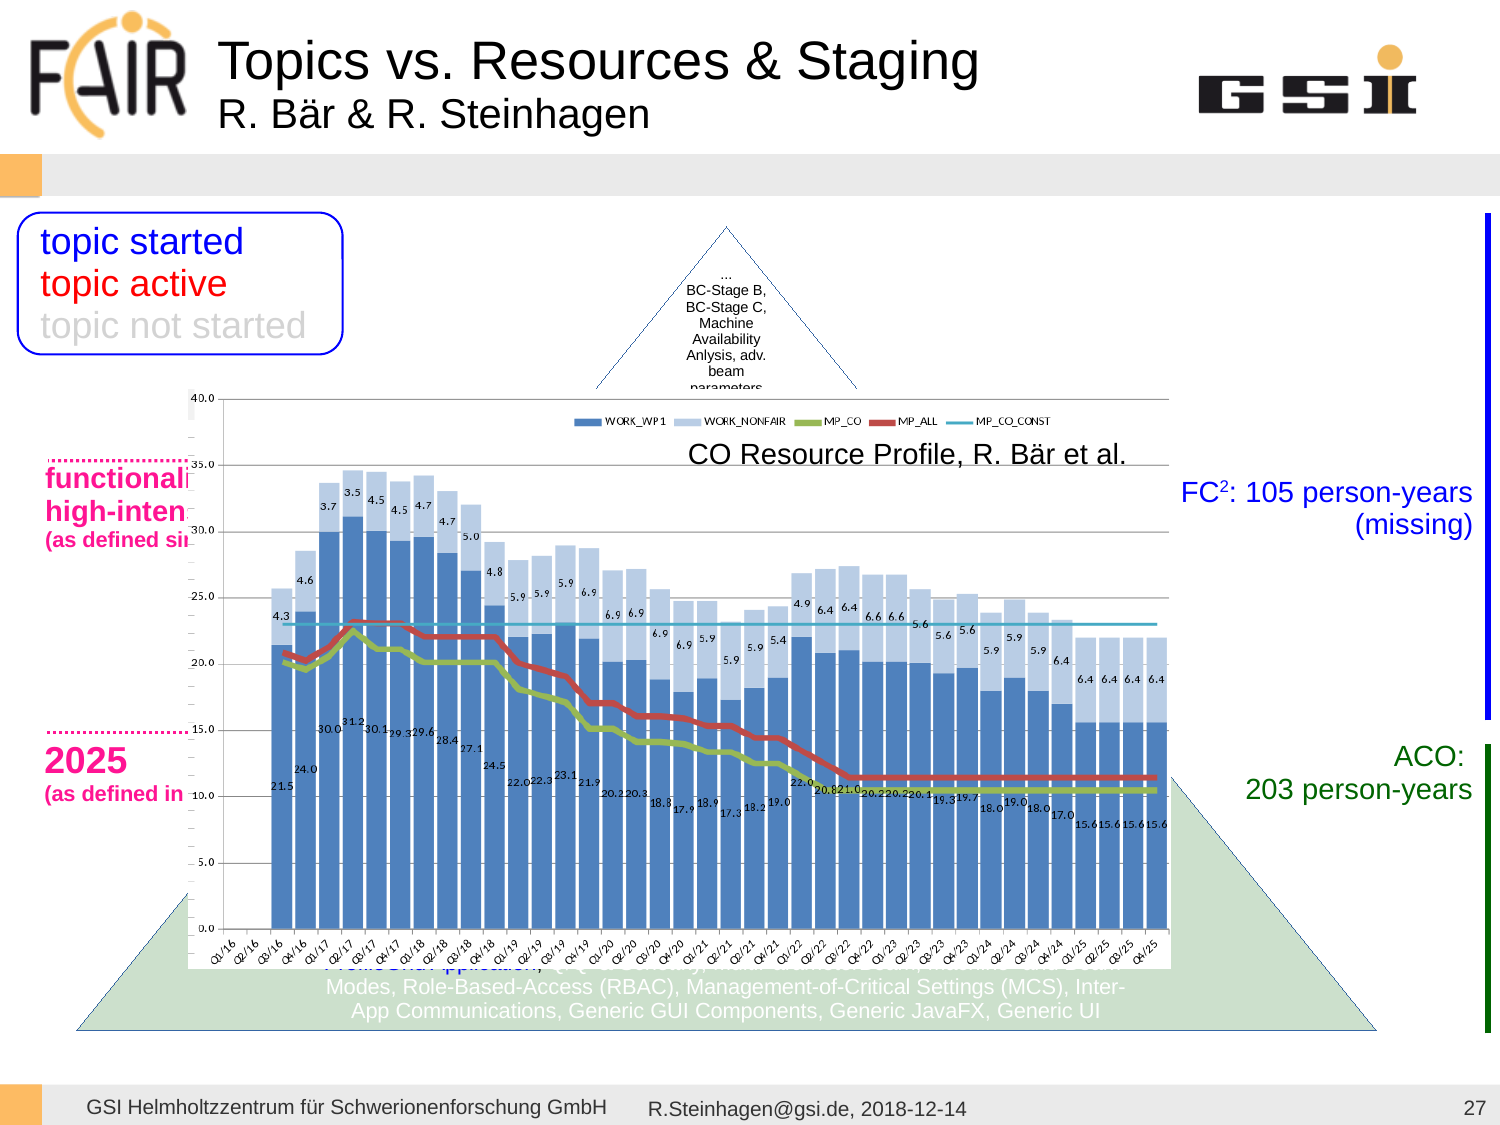

# Topics vs. Resources & Staging R. Bär & R. Steinhagen
topic started
topic active
topic not started
FC2: 105 person-years (missing)
...
BC-Stage B, BC-Stage C, Machine Availability Anlysis, adv. beam parameters optimisation, FAIR performance model, optimisation, Fast Orbit‑FB (SIS-100, BI)
add. Beam‑Based Applications, Machine Specifics Applications, Beam Commissioning Procedure Preperation (31)
CO Resource Profile, R. Bär et al.
functionality in view of
high-intensity operation
(as defined since 2015)
Facility & Interface Analysis Hardware Commissioning Procedures (HWC), HWC-'Machine Check Out', Beam Commissioning (BC), BC-Stage A (pilot beams), Machine Protection, Machine Availability Tools, Beam Instrumentation & Diagnostics Integration: Integration of Intensity/BLMs into BTM, Digitizer, Monitoring of active acc. Infrastructure, Multiturn Injection Control, Cycle-to-Cycle FBs: Orbit Control, Trajectory Control, Q/Q' Control, Slow Extraction Control (minimum, macro-spill), Optics Measurement & Control, Slow Extraction Control (full), Transversal Emittance Measurement, Longitudinal Emittance Measurement, Beam Quality Monitor, Transverse Feedbacks, Longitudinal Feedbacks, Feedback Application (CRY), Bunch‑to‑Bucket Transfer Control, RF Capture and RF Gymnastics, Machine-Experiment-Interfaces, Sequencer Procedures (equip. & OP)
2025
(as defined in 2012)
CO Management (13.4), Retrofitting Project (SIS/ESR/HEBT/FRS, 3.4), CO Design (18.2), FESA (25), Frameworks (35.2), Databases (13.5), Middleware (6.4), Services (12.4): Generic Service Infrastructure, Generic Messaging Service development, Alarm System, Archiving System, Beam-Transmission-Monitoring, Post Mortem, MASP (basic), MASP (full), Timing Director, Request-Processor, Configuration Service, Condition Messages, Gateway UNICOS-CS, OperDB Connector, PotiBoard, Web Development, Applications (CO, 46): MCS Saclay, Sequencer, DeviceControl, EquipState, EquipMonitor, Scan Application, ParamModi Application, Facility Overview, Scheduling, Pattern Creation, Timing Master Control, ProfileGrid Application, Q/Q' & Schottky, MultiParameterBeam, Machine- and Beam-Modes, Role-Based-Access (RBAC), Management-of-Critical Settings (MCS), Inter-App Communications, Generic GUI Components, Generic JavaFX, Generic UI Design Activities, Web Facility Overview ("Page-1"), Web Developments, Fixed Displays, MASP GUI, Beam Requestor GUI, Archiving GUI, Fast Beam Abort, Post Mortem Analysis, Monitoring GUI, IonSource GUI, BTM GUI
ACO:
203 person-years